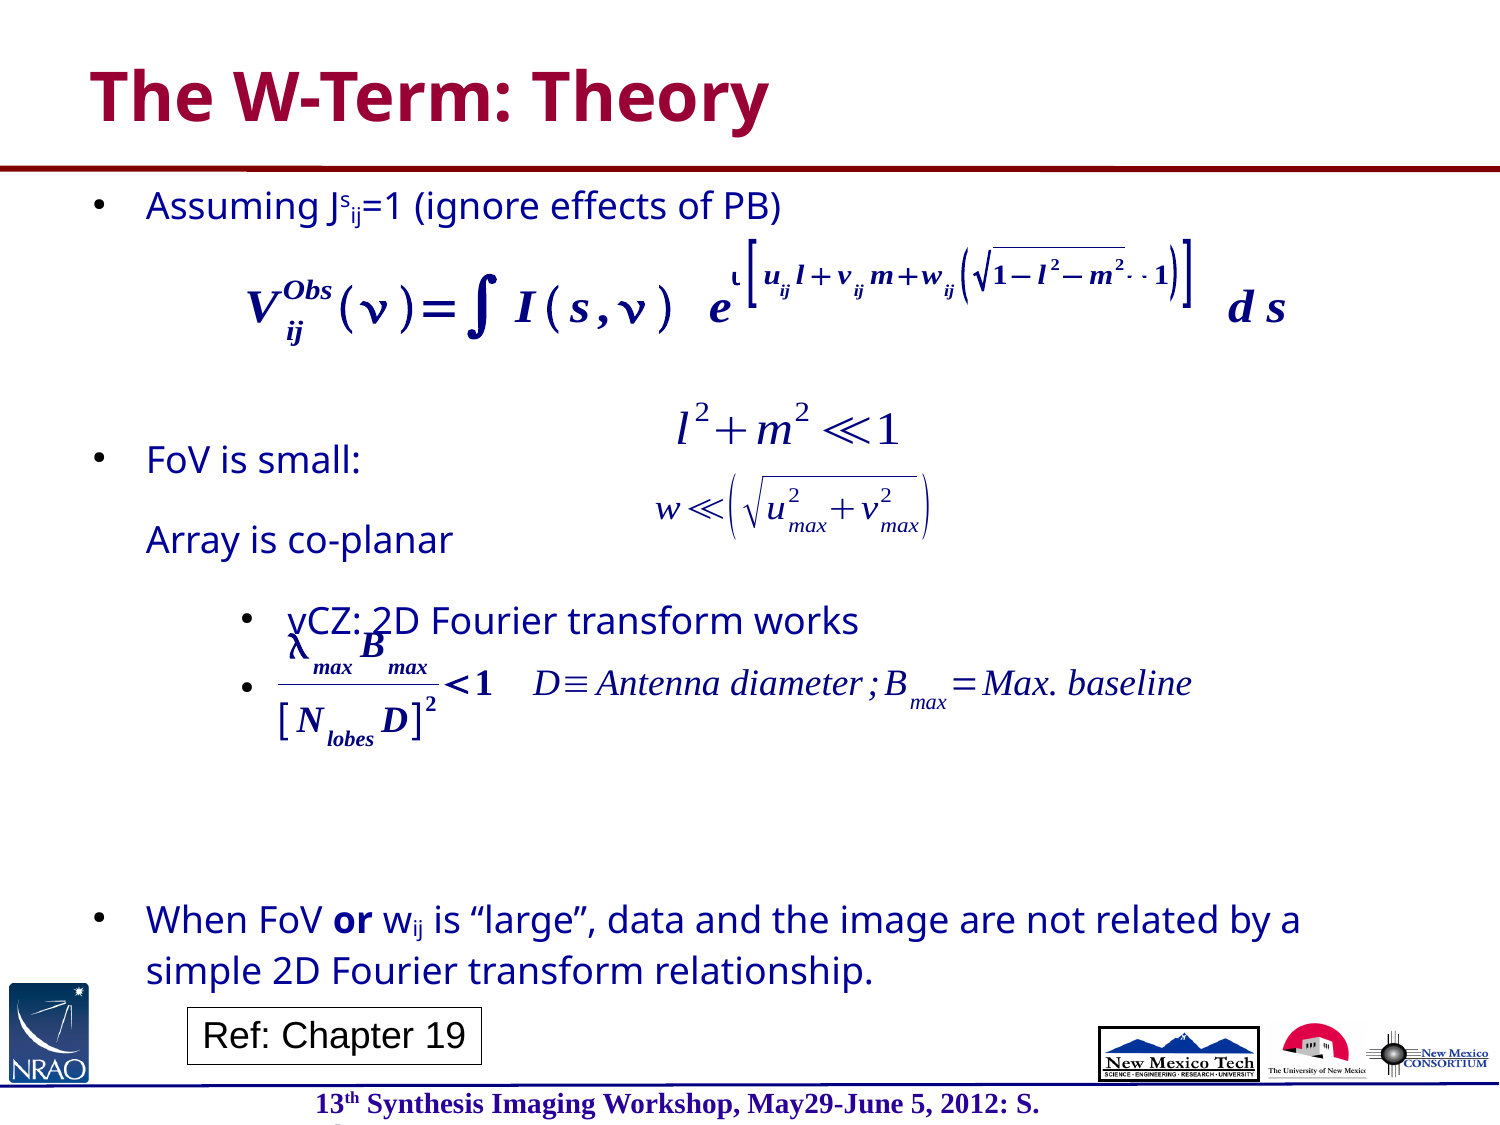

The W-Term: Theory
# Assuming Jsij=1 (ignore effects of PB)
FoV is small:
Array is co-planar
vCZ: 2D Fourier transform works
When FoV or wij is “large”, data and the image are not related by a simple 2D Fourier transform relationship.
Ref: Chapter 19